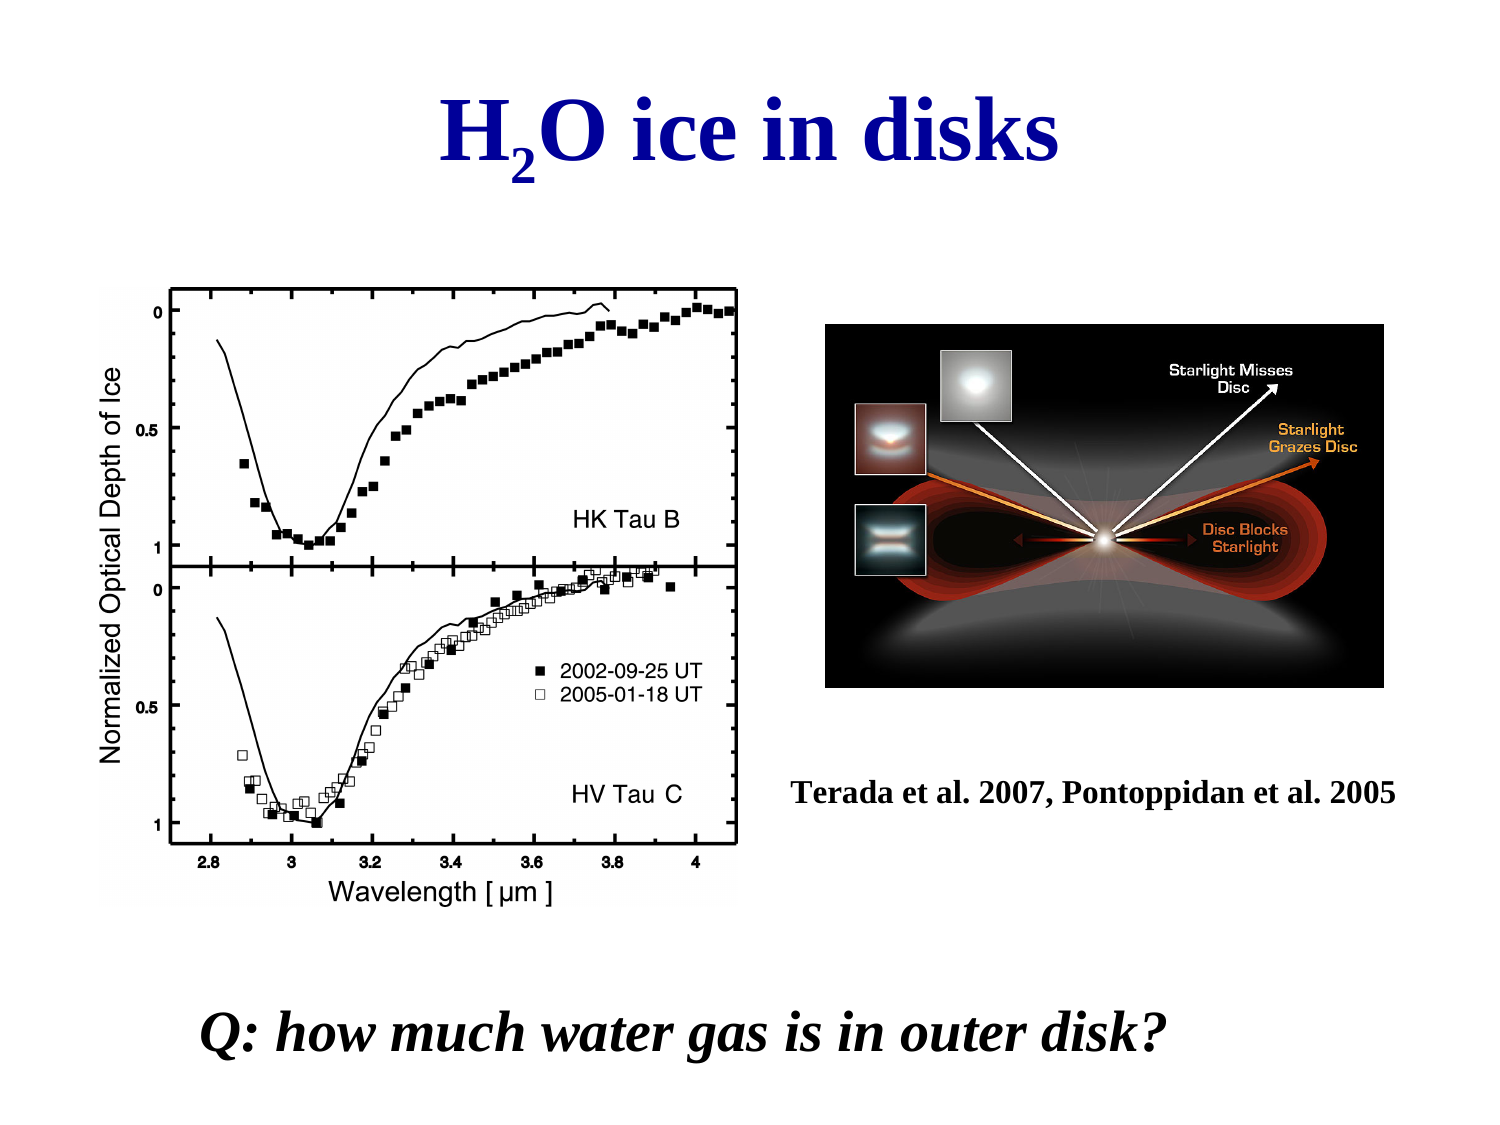

# H2O ice in disks
Terada et al. 2007, Pontoppidan et al. 2005
Q: how much water gas is in outer disk?